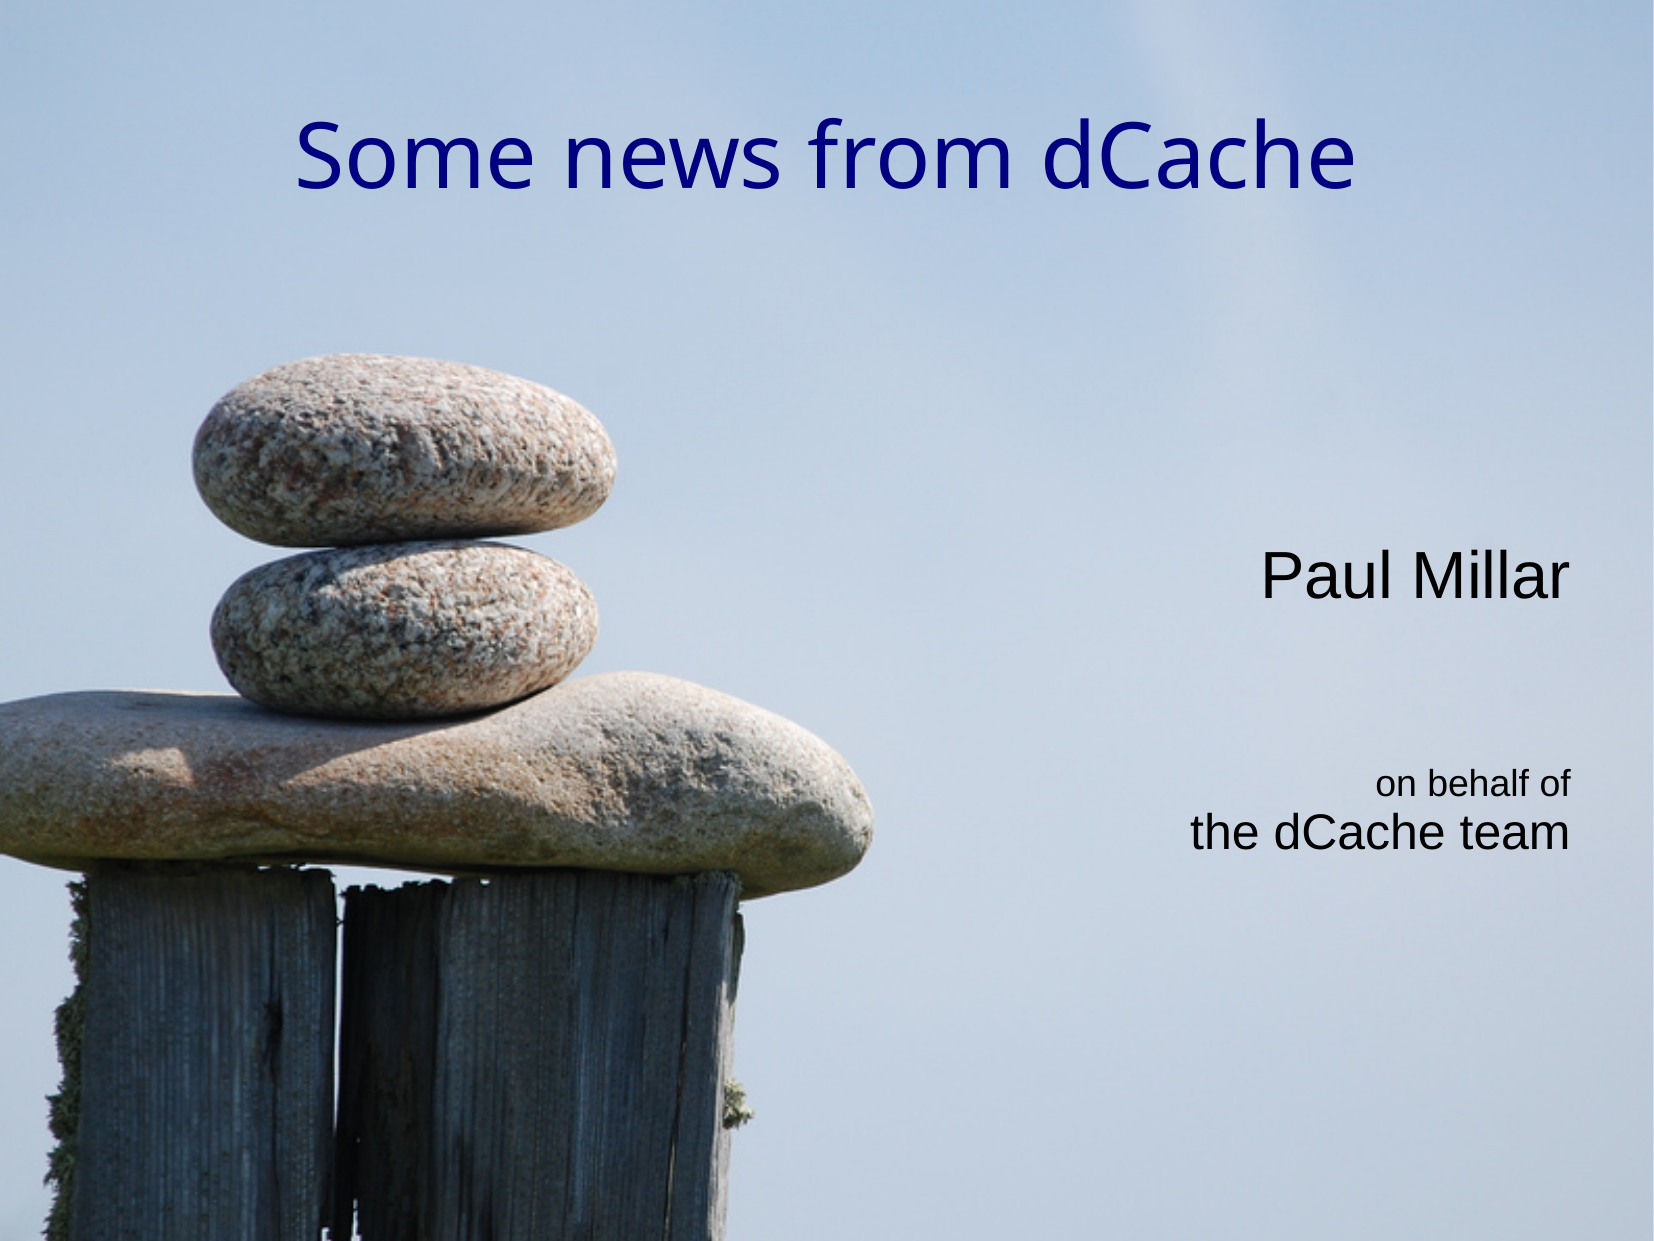

# Some news from dCache
Paul Millar
on behalf of
the dCache team